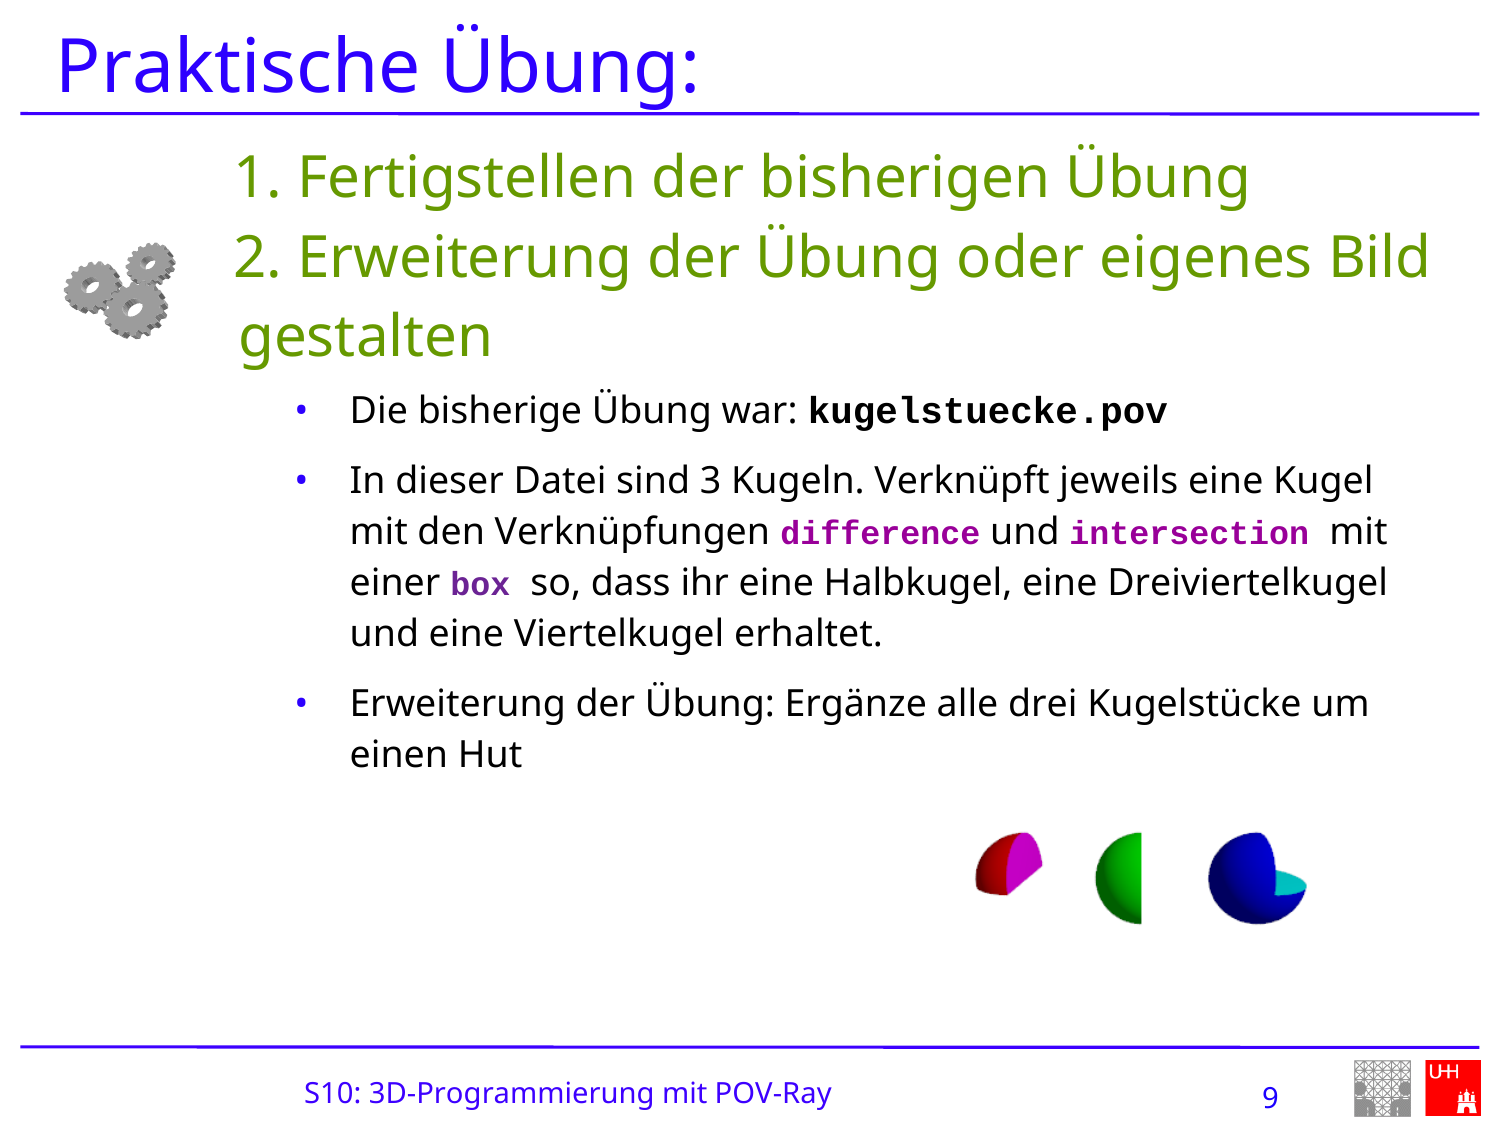

# Praktische Übung:
1. Fertigstellen der bisherigen Übung
2. Erweiterung der Übung oder eigenes Bild gestalten
Die bisherige Übung war: kugelstuecke.pov
In dieser Datei sind 3 Kugeln. Verknüpft jeweils eine Kugel mit den Verknüpfungen difference und intersection mit einer box so, dass ihr eine Halbkugel, eine Dreiviertelkugel und eine Viertelkugel erhaltet.
Erweiterung der Übung: Ergänze alle drei Kugelstücke um einen Hut
9